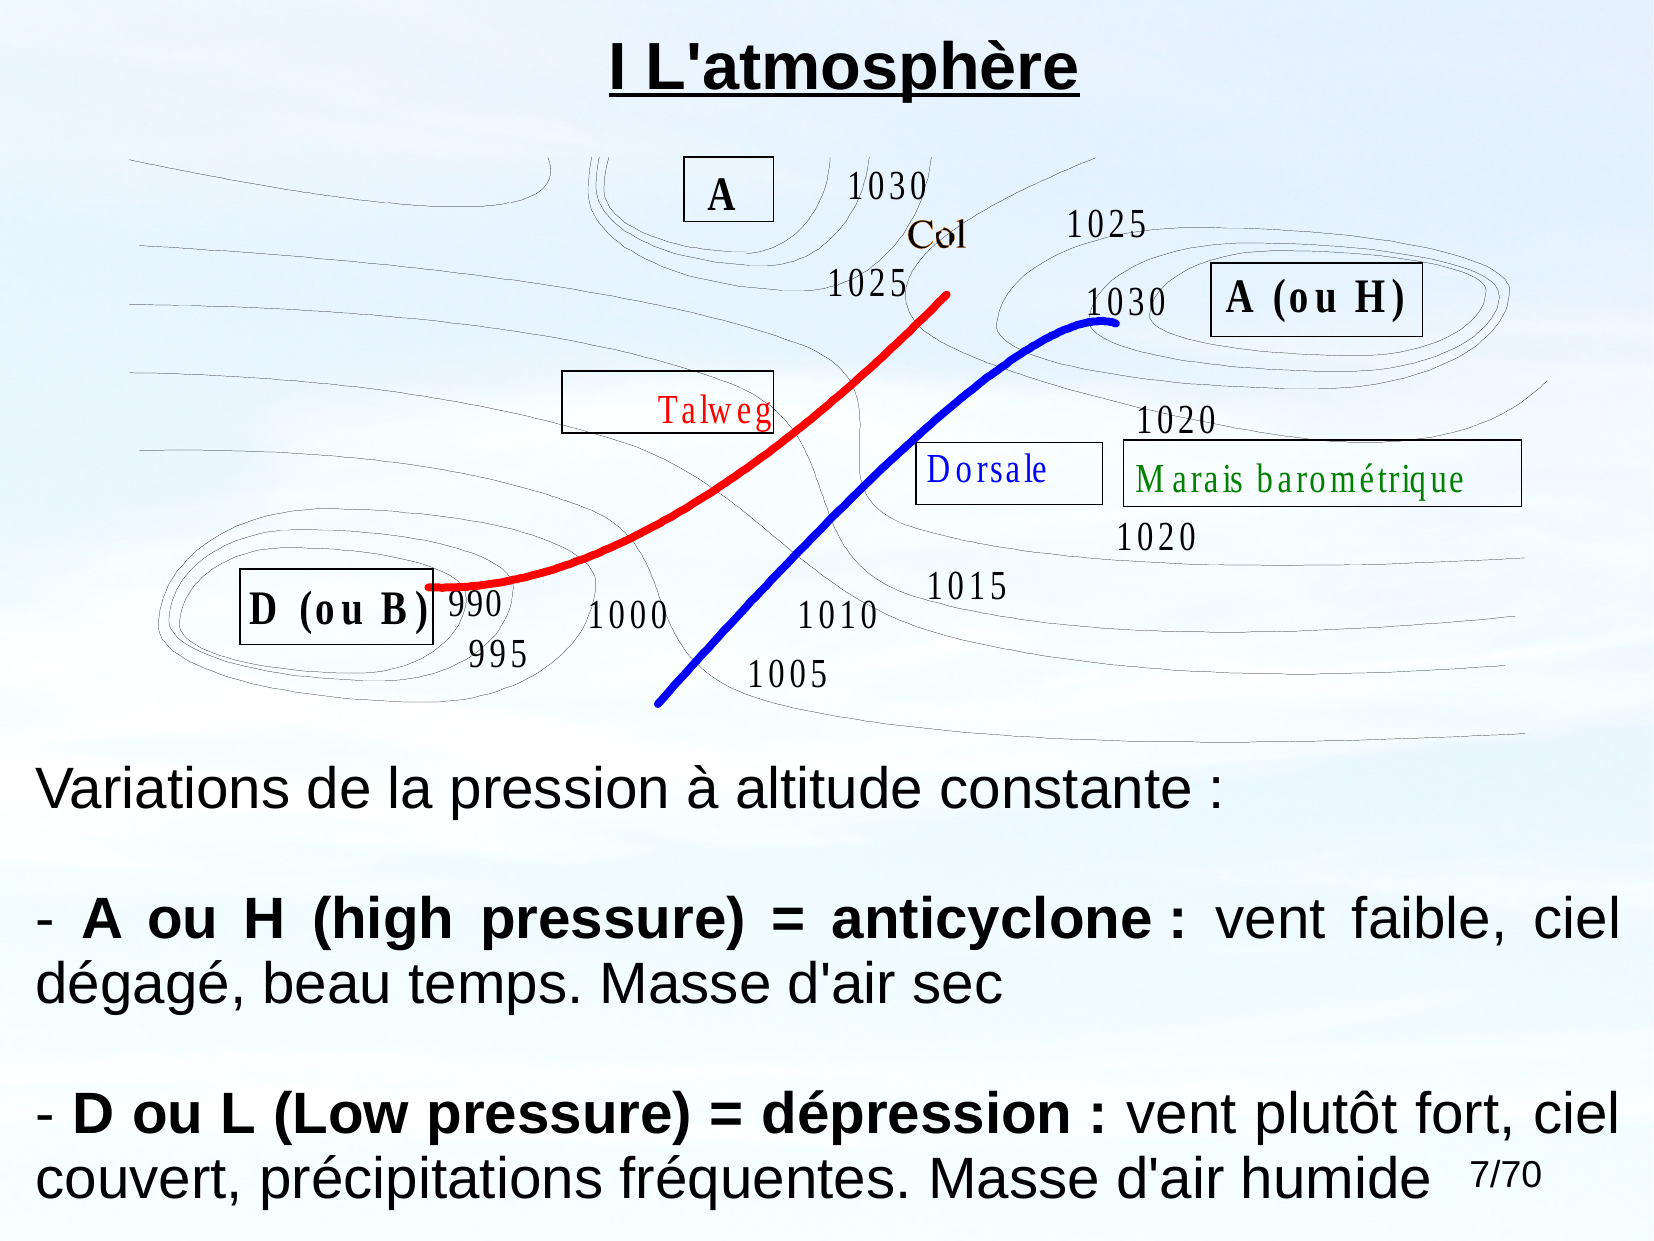

# I L'atmosphère
Variations de la pression à altitude constante :
- A ou H (high pressure) = anticyclone : vent faible, ciel dégagé, beau temps. Masse d'air sec
- D ou L (Low pressure) = dépression : vent plutôt fort, ciel couvert, précipitations fréquentes. Masse d'air humide